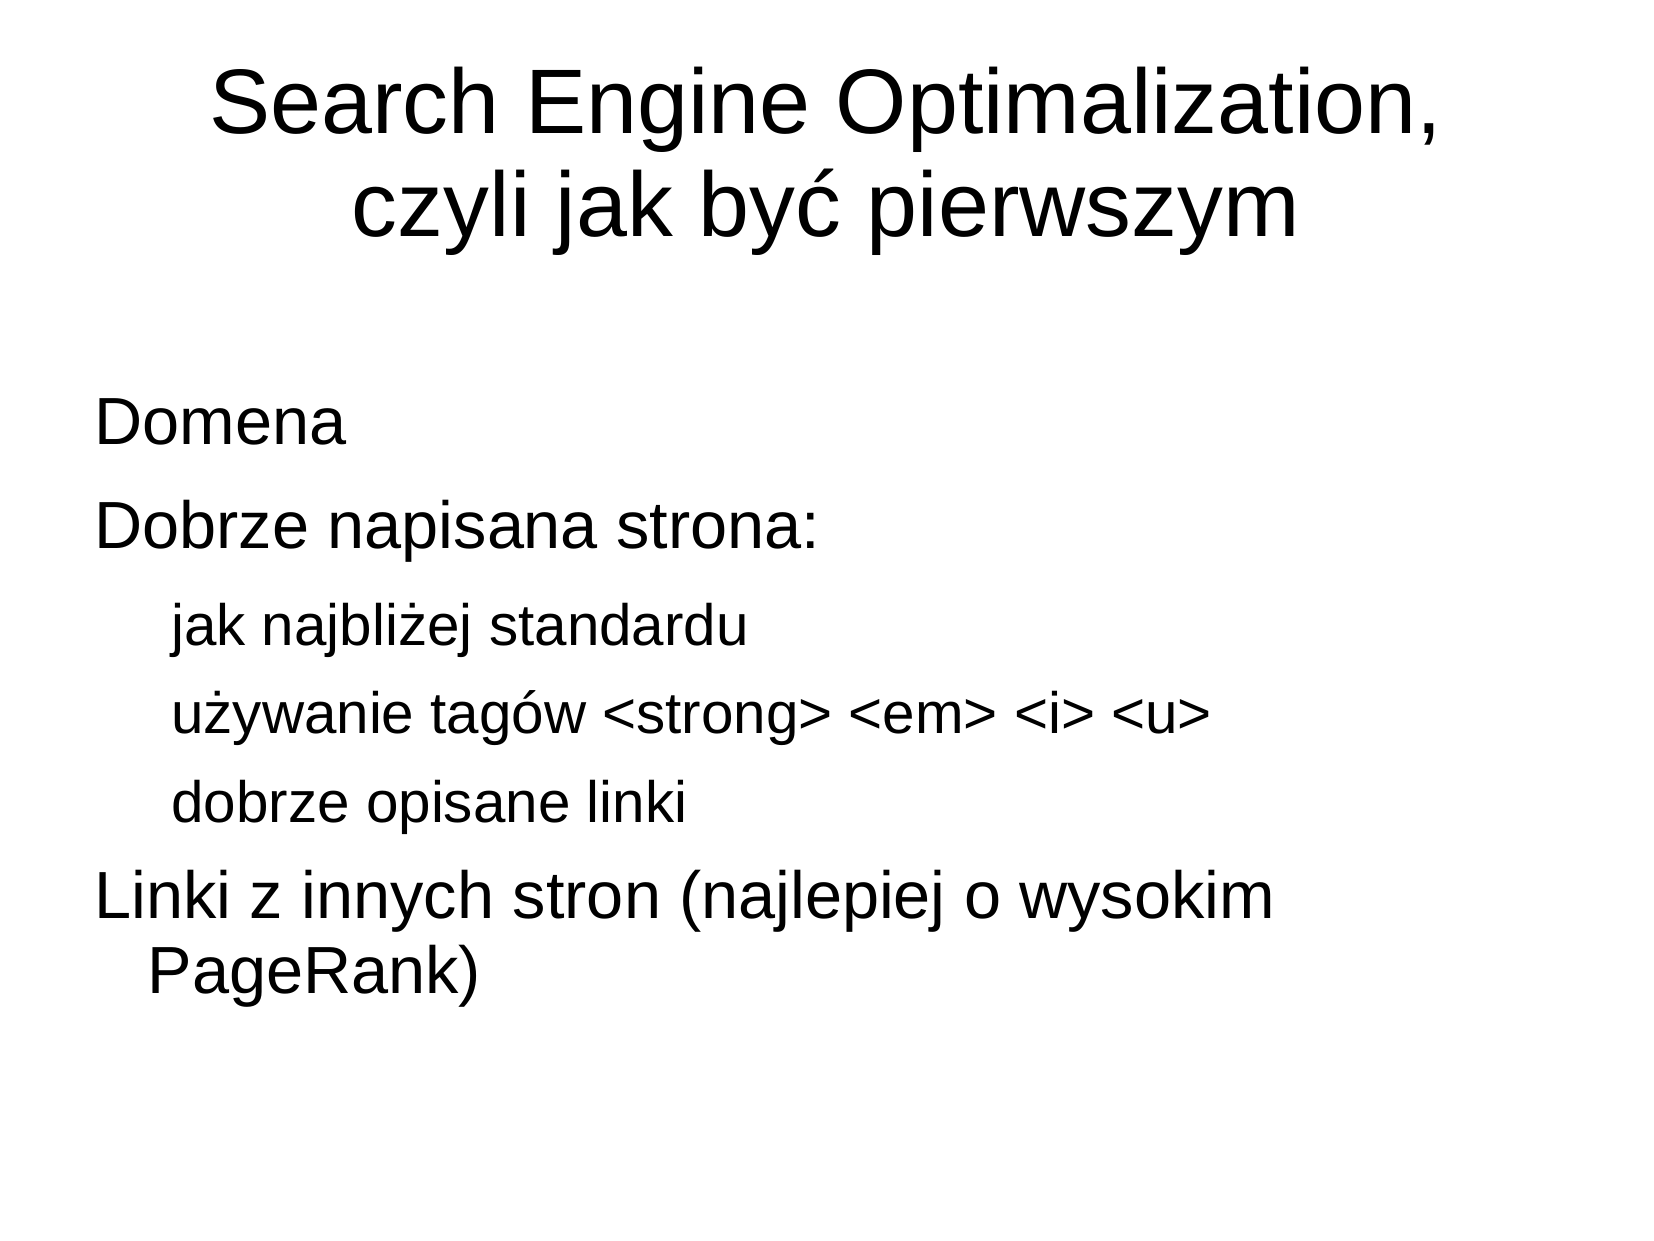

# Search Engine Optimalization, czyli jak być pierwszym
Domena
Dobrze napisana strona:
jak najbliżej standardu
używanie tagów <strong> <em> <i> <u>
dobrze opisane linki
Linki z innych stron (najlepiej o wysokim PageRank)